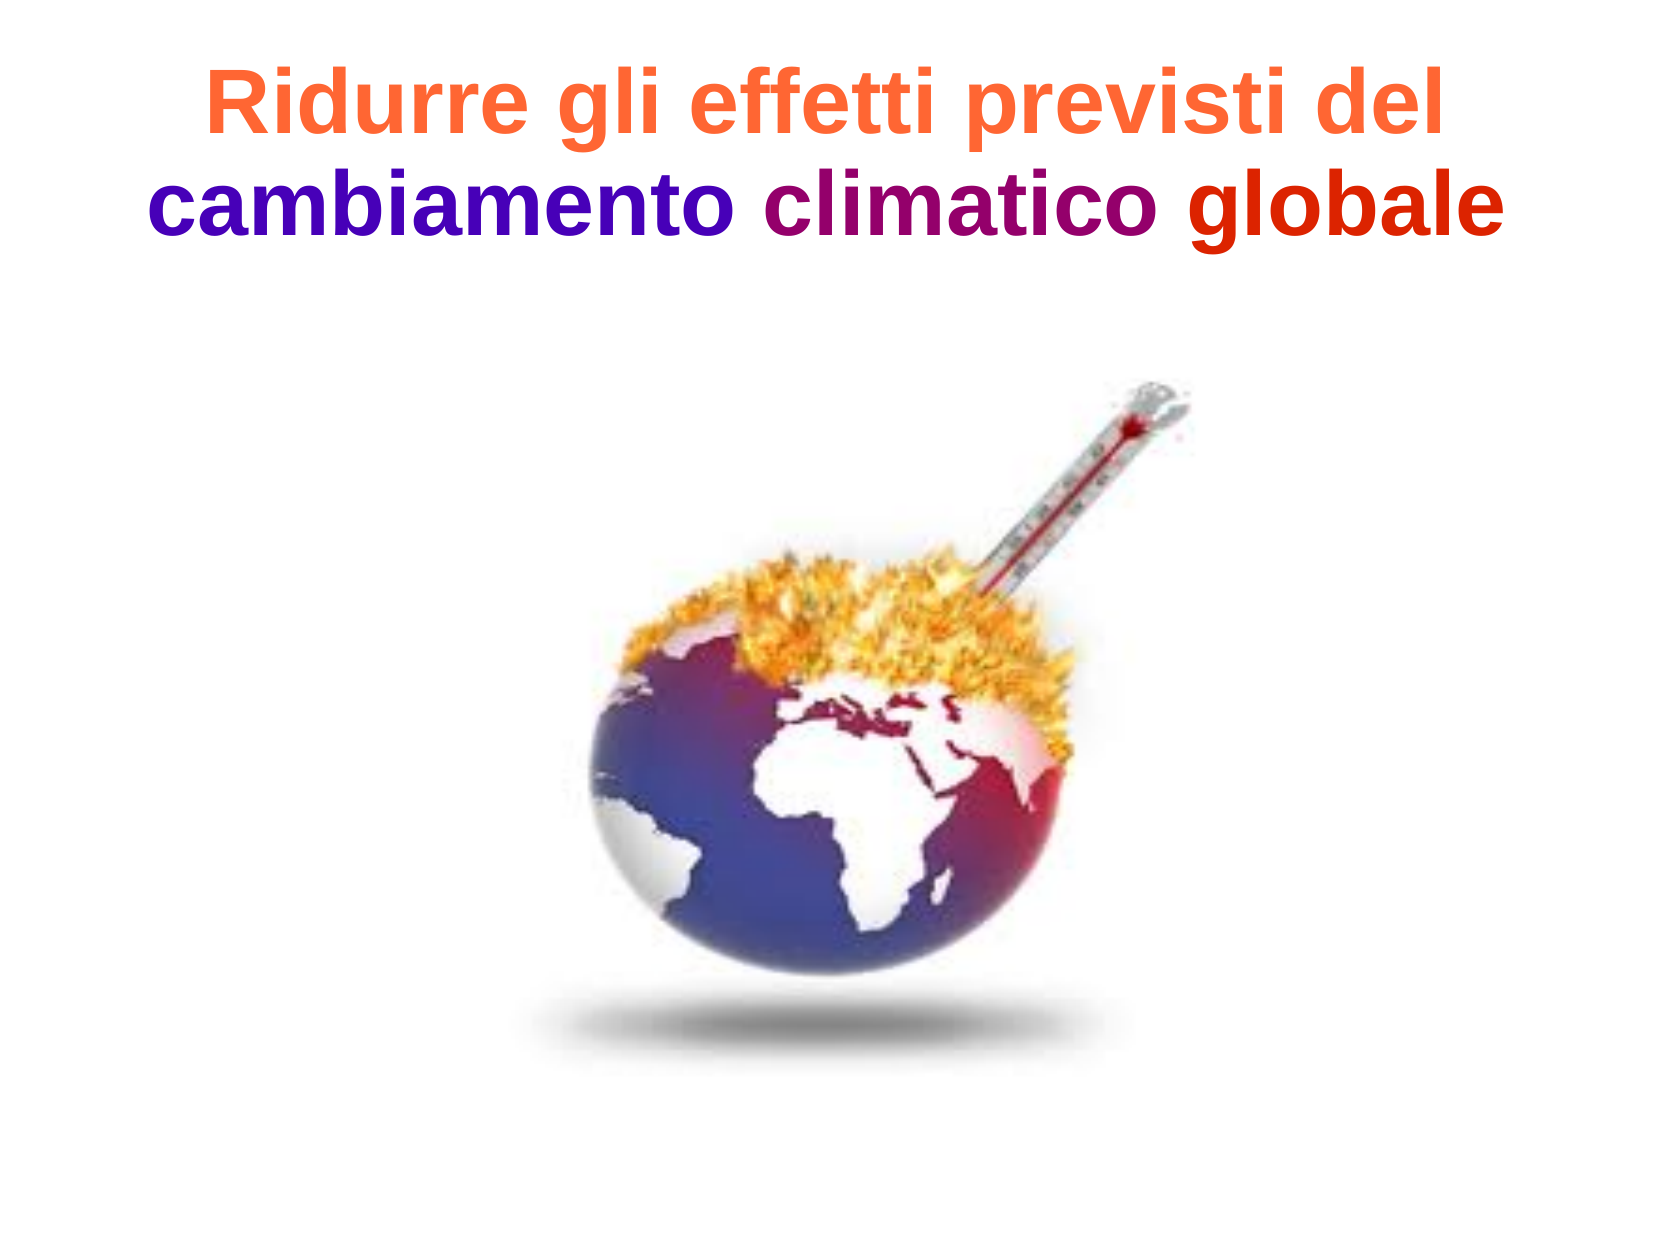

# Ridurre gli effetti previsti del cambiamento climatico globale